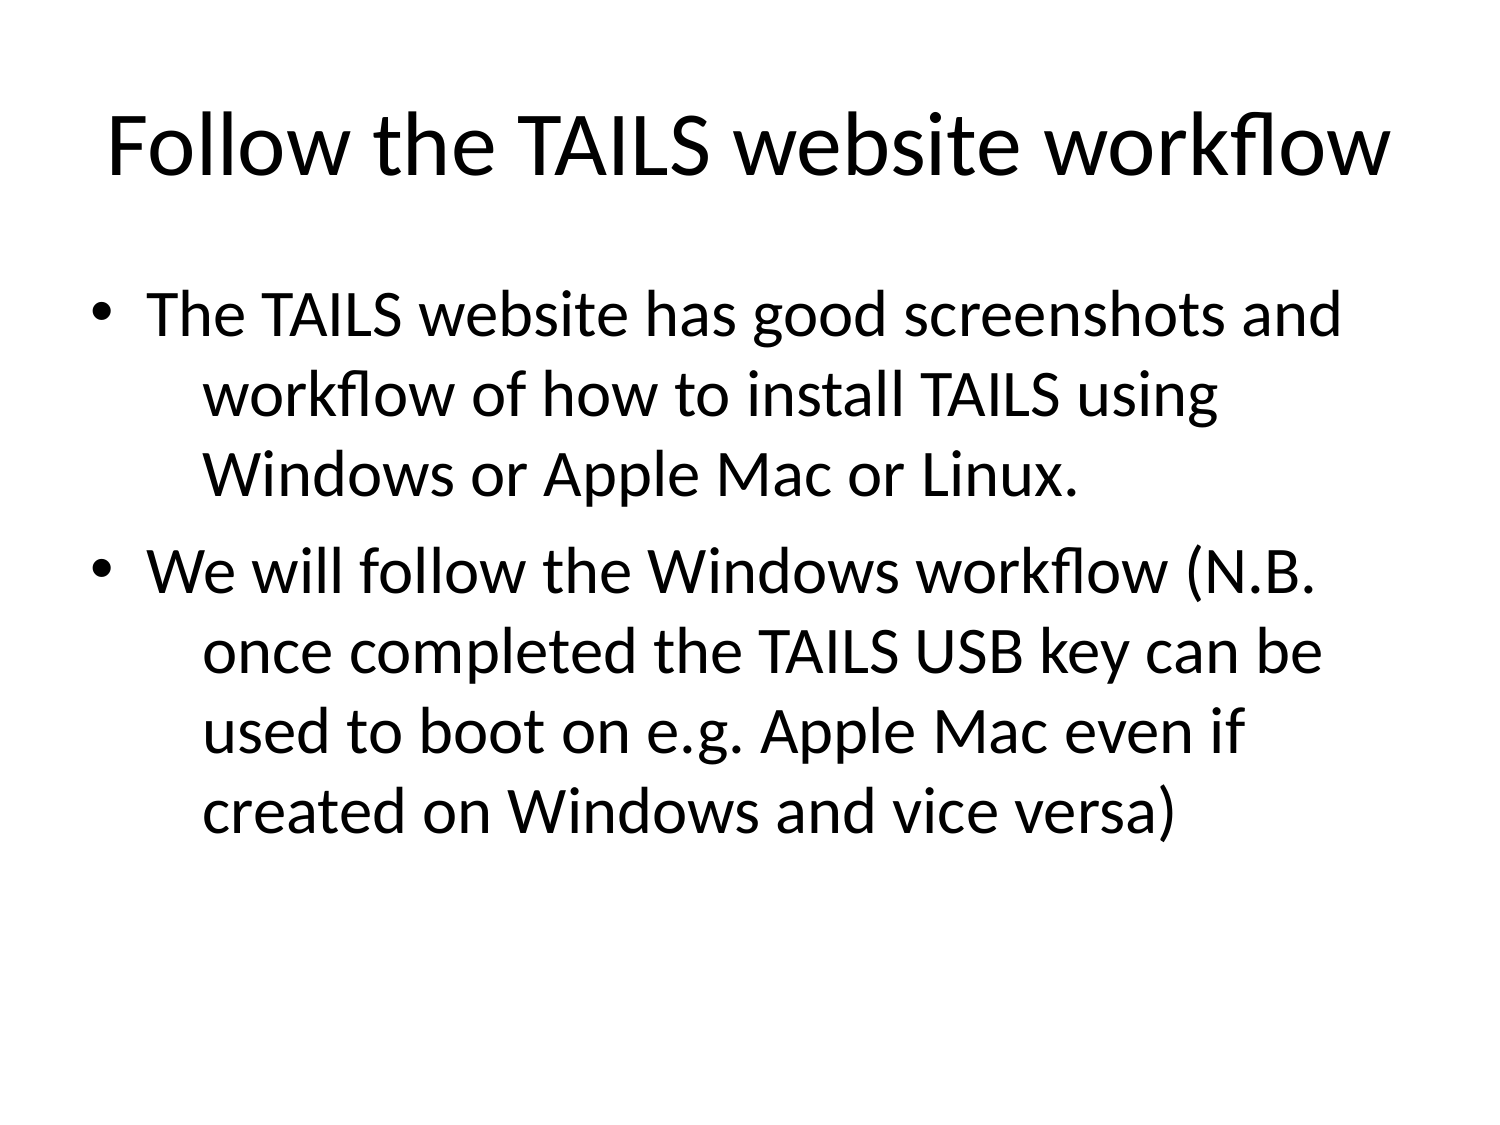

# Follow the TAILS website workflow
The TAILS website has good screenshots and workflow of how to install TAILS using Windows or Apple Mac or Linux.
We will follow the Windows workflow (N.B. once completed the TAILS USB key can be used to boot on e.g. Apple Mac even if created on Windows and vice versa)